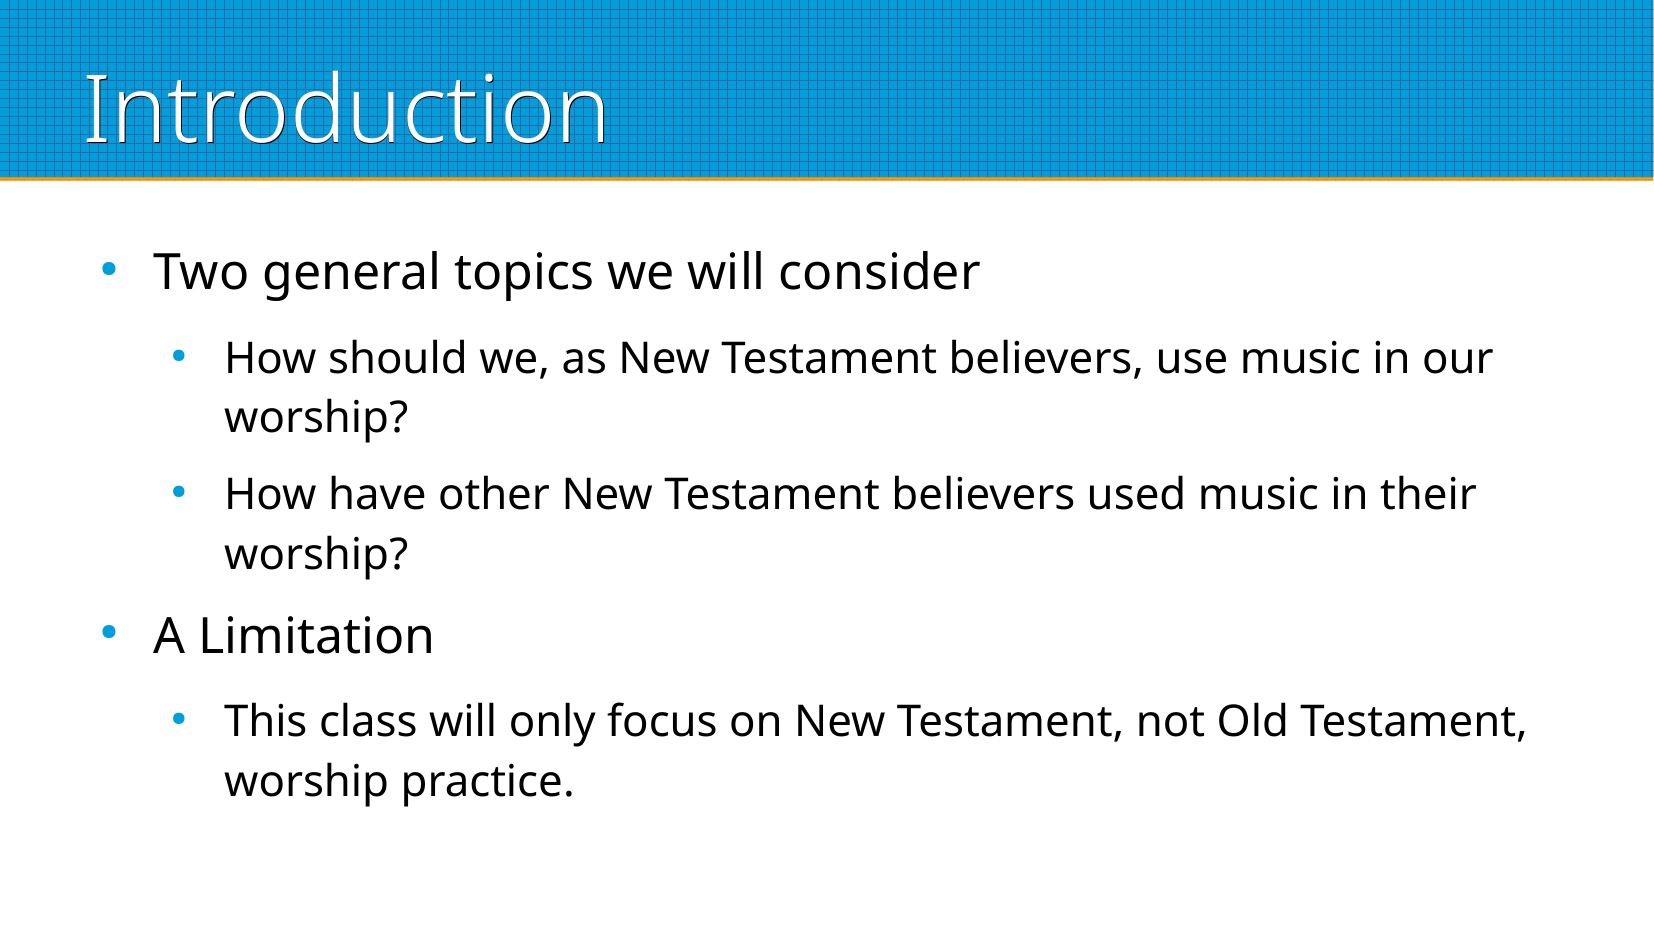

# Introduction
Two general topics we will consider
How should we, as New Testament believers, use music in our worship?
How have other New Testament believers used music in their worship?
A Limitation
This class will only focus on New Testament, not Old Testament, worship practice.